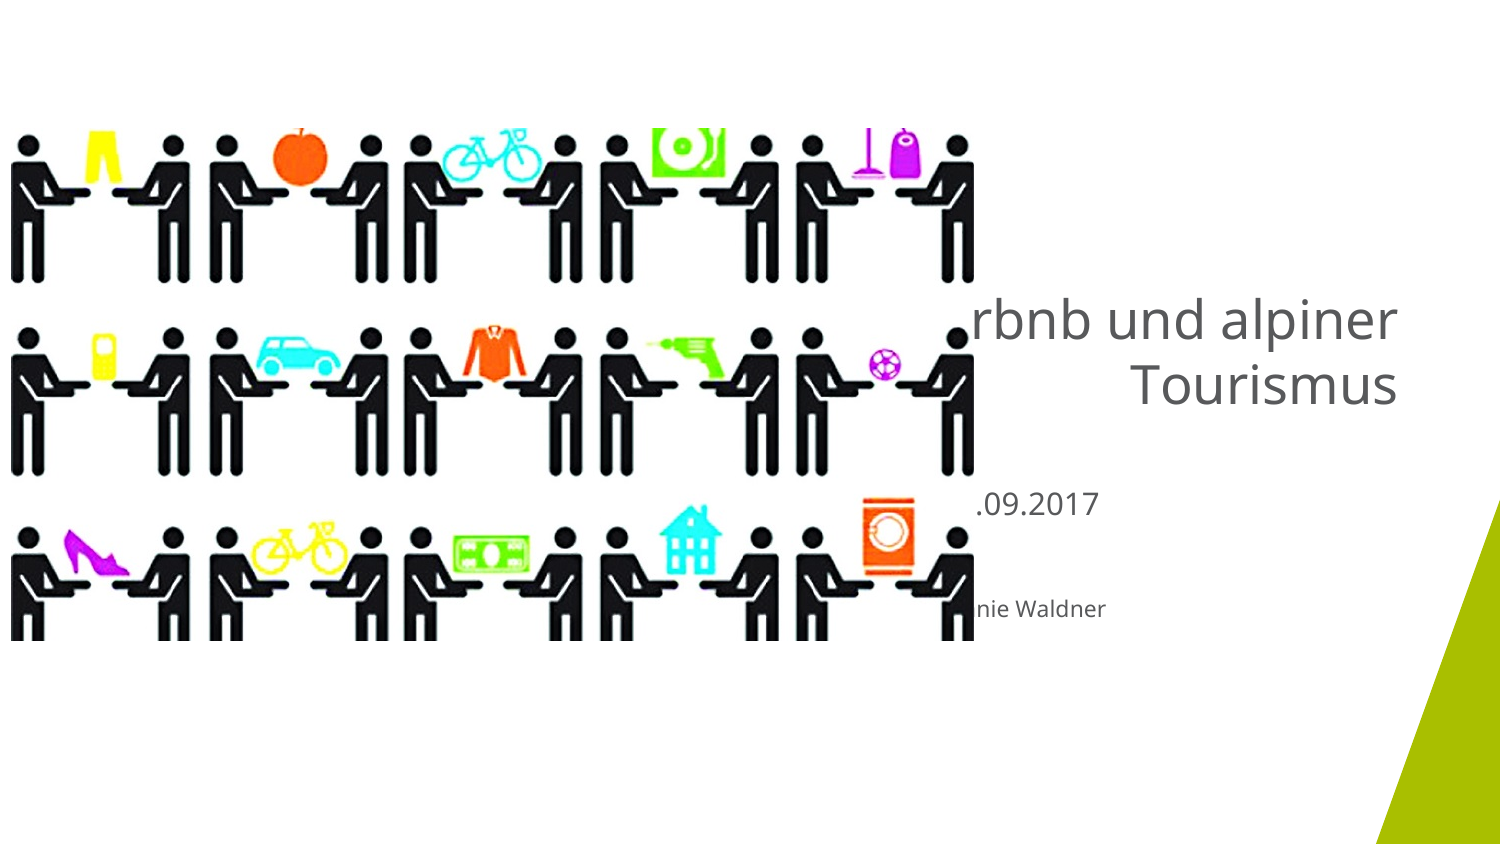

#
Airbnb und alpiner Tourismus
30.09.2017
Stefanie Waldner